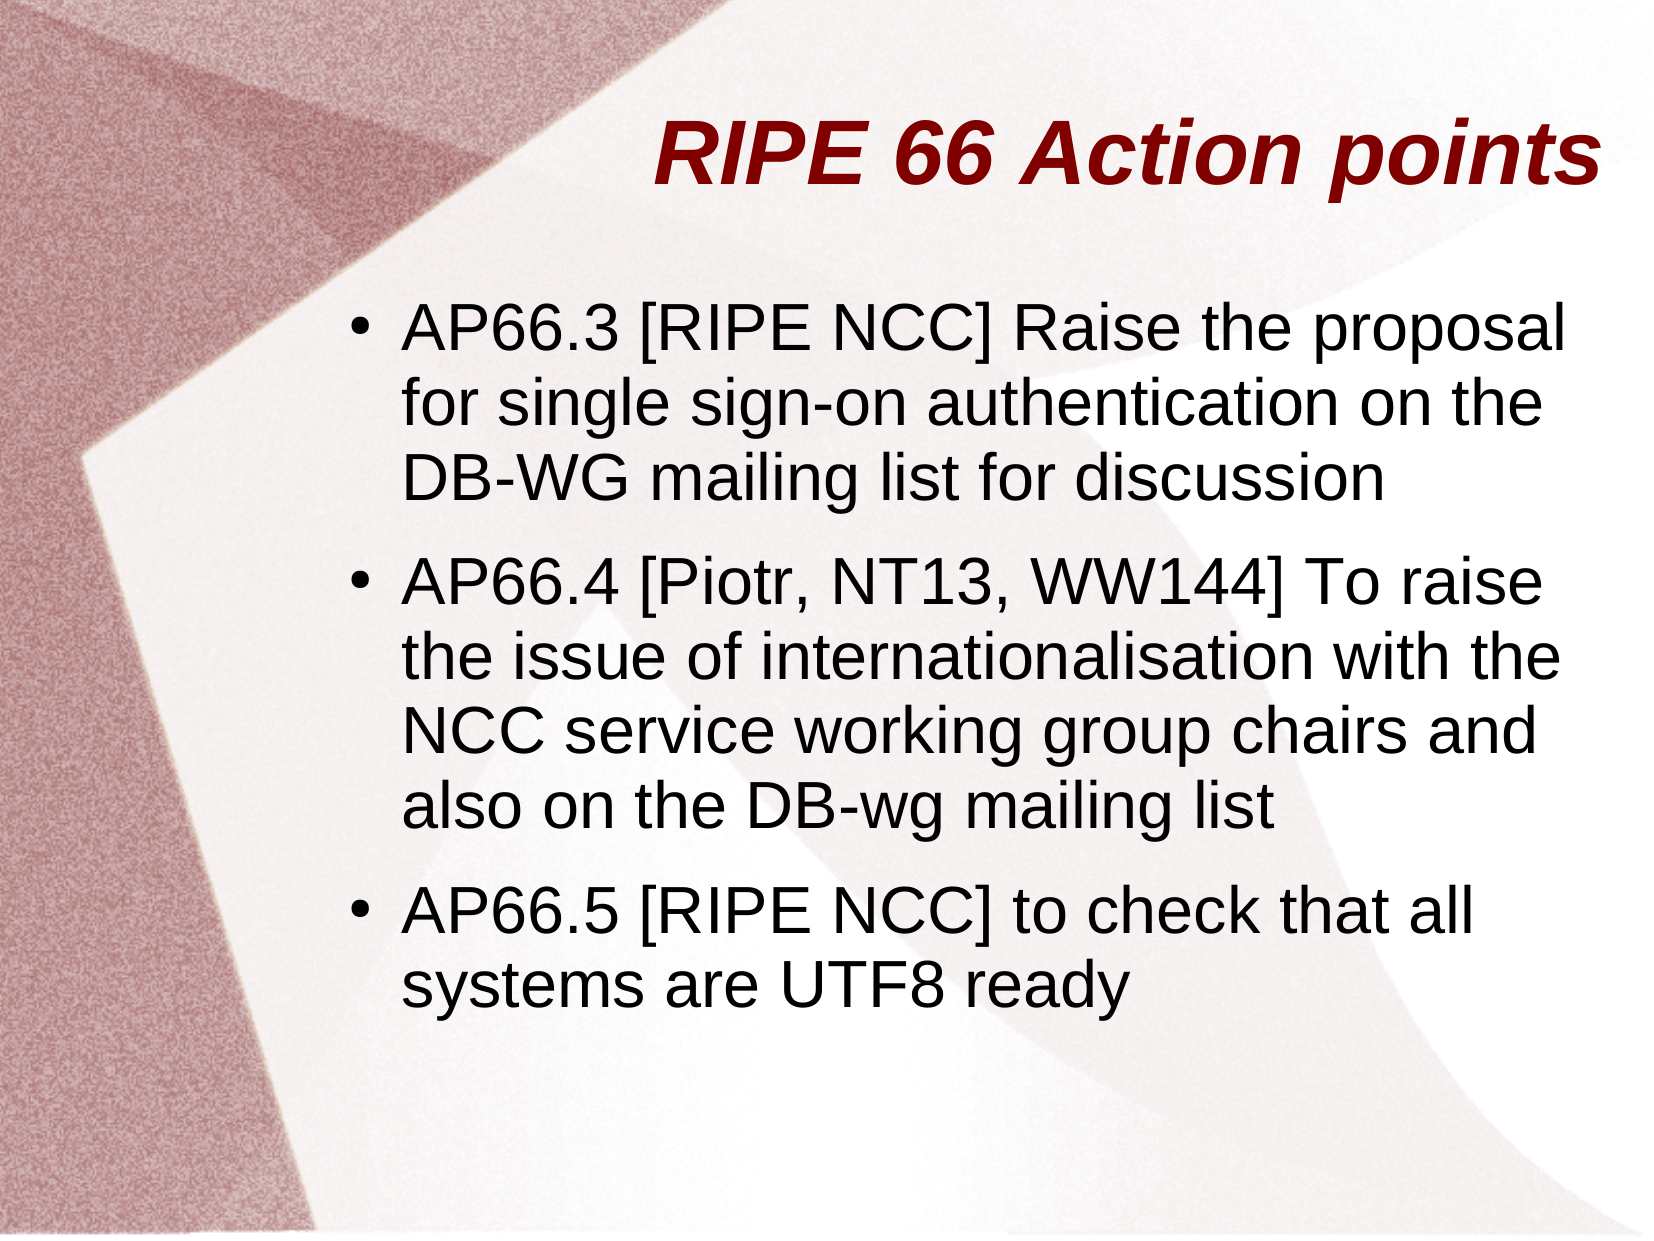

# RIPE 66 Action points
AP66.3 [RIPE NCC] Raise the proposal for single sign-on authentication on the DB-WG mailing list for discussion
AP66.4 [Piotr, NT13, WW144] To raise the issue of internationalisation with the NCC service working group chairs and also on the DB-wg mailing list
AP66.5 [RIPE NCC] to check that all systems are UTF8 ready